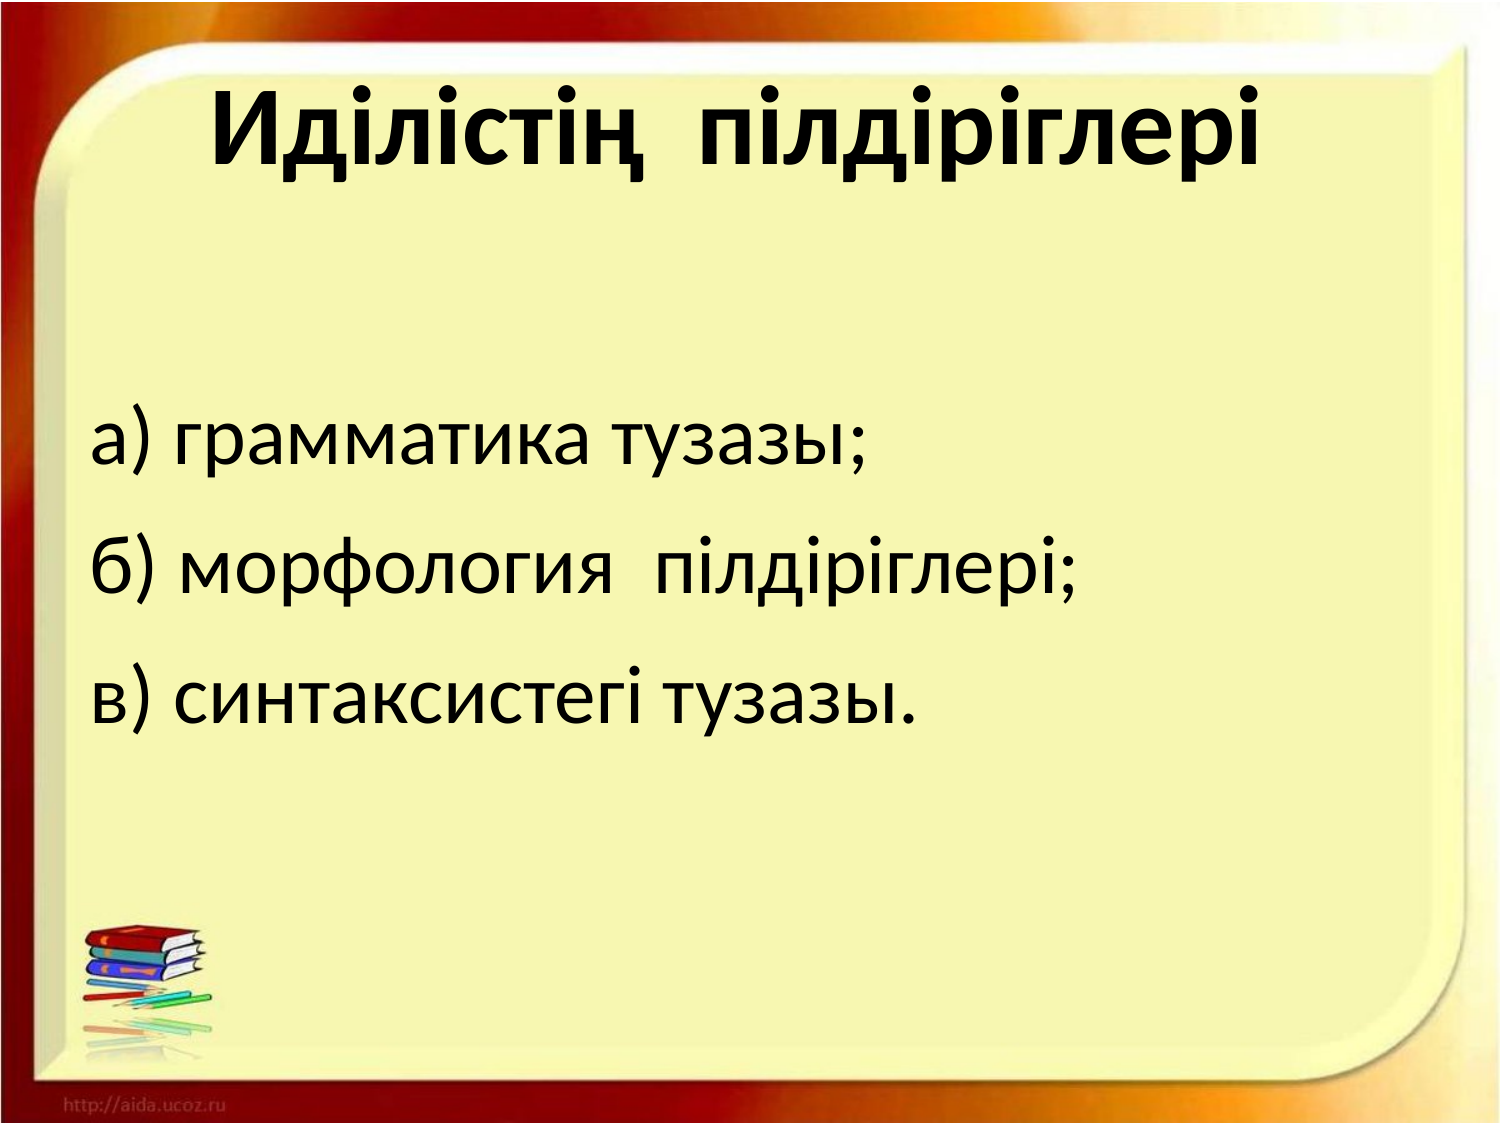

# Идiлiстiң пiлдiрiглерi
а) грамматика тузазы;
б) морфология пiлдiрiглерi;
в) синтаксистегi тузазы.